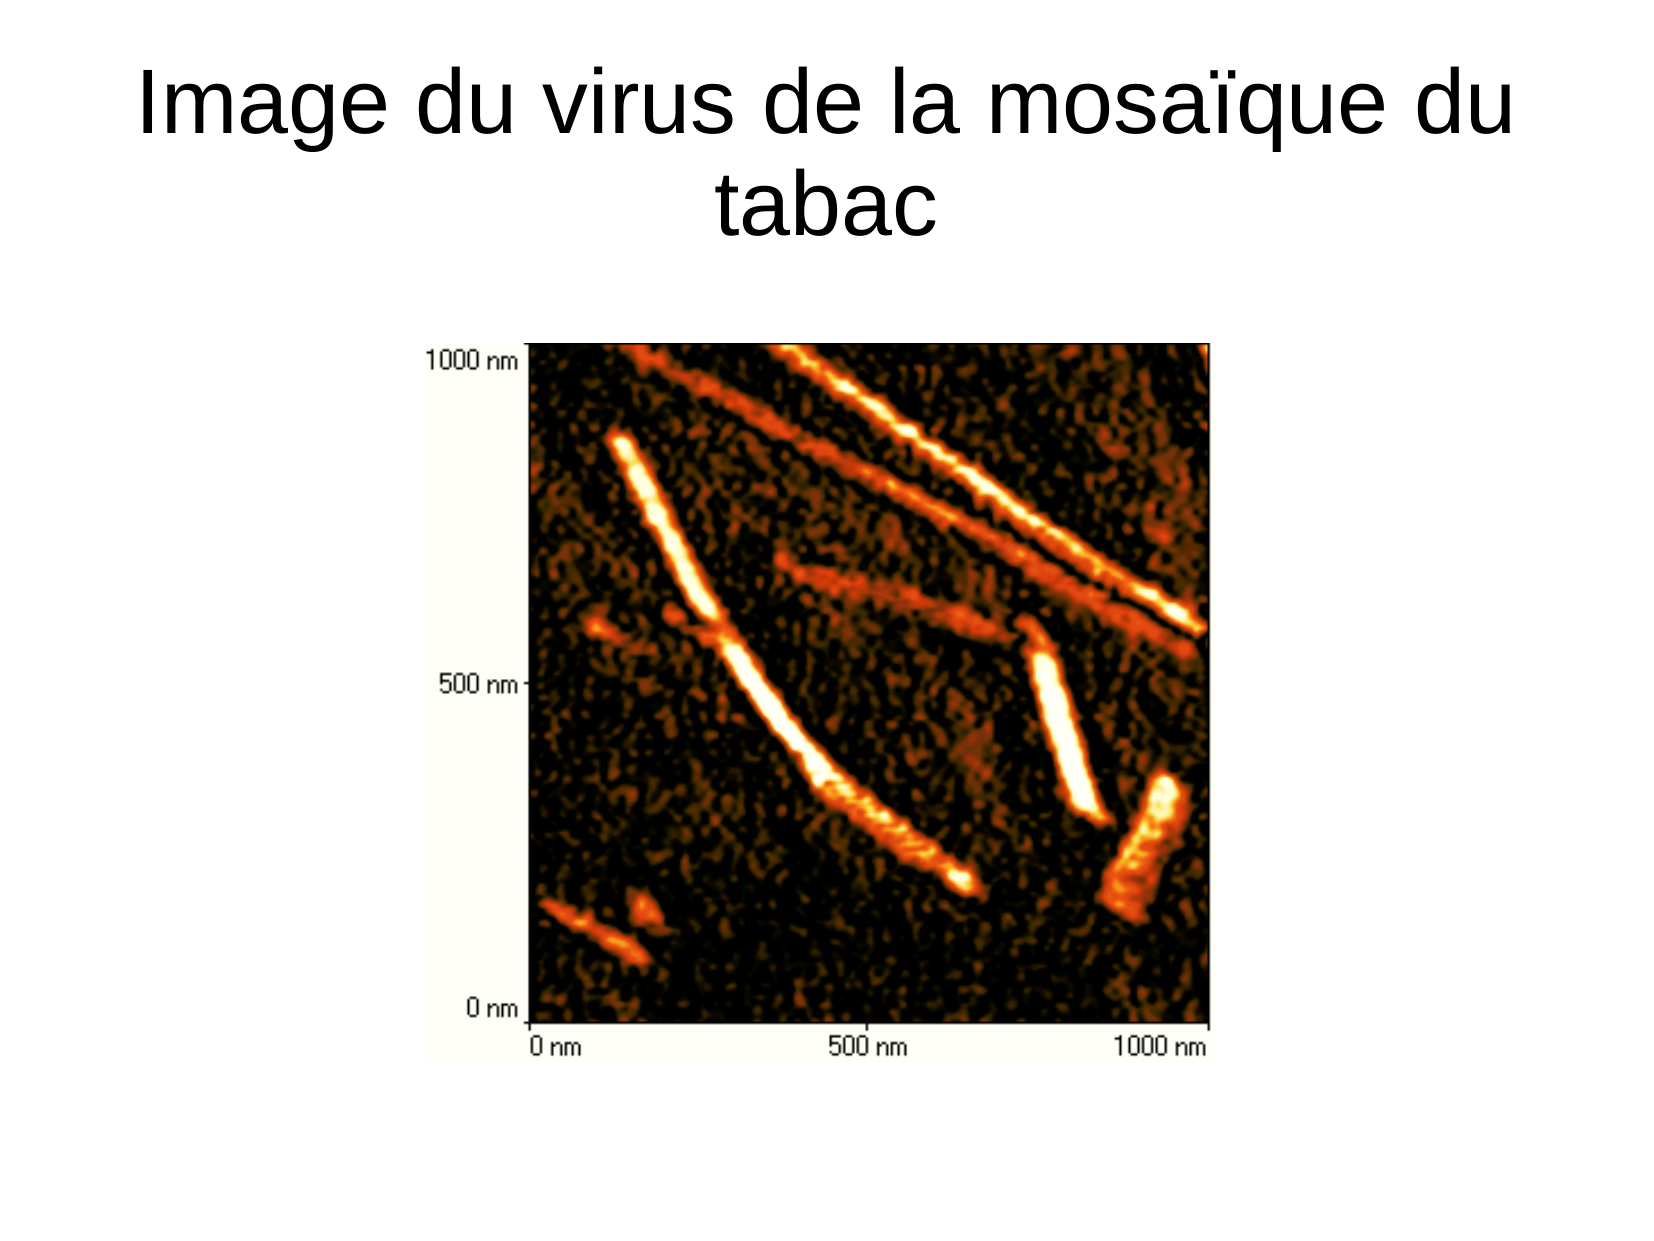

# Image du virus de la mosaïque du tabac